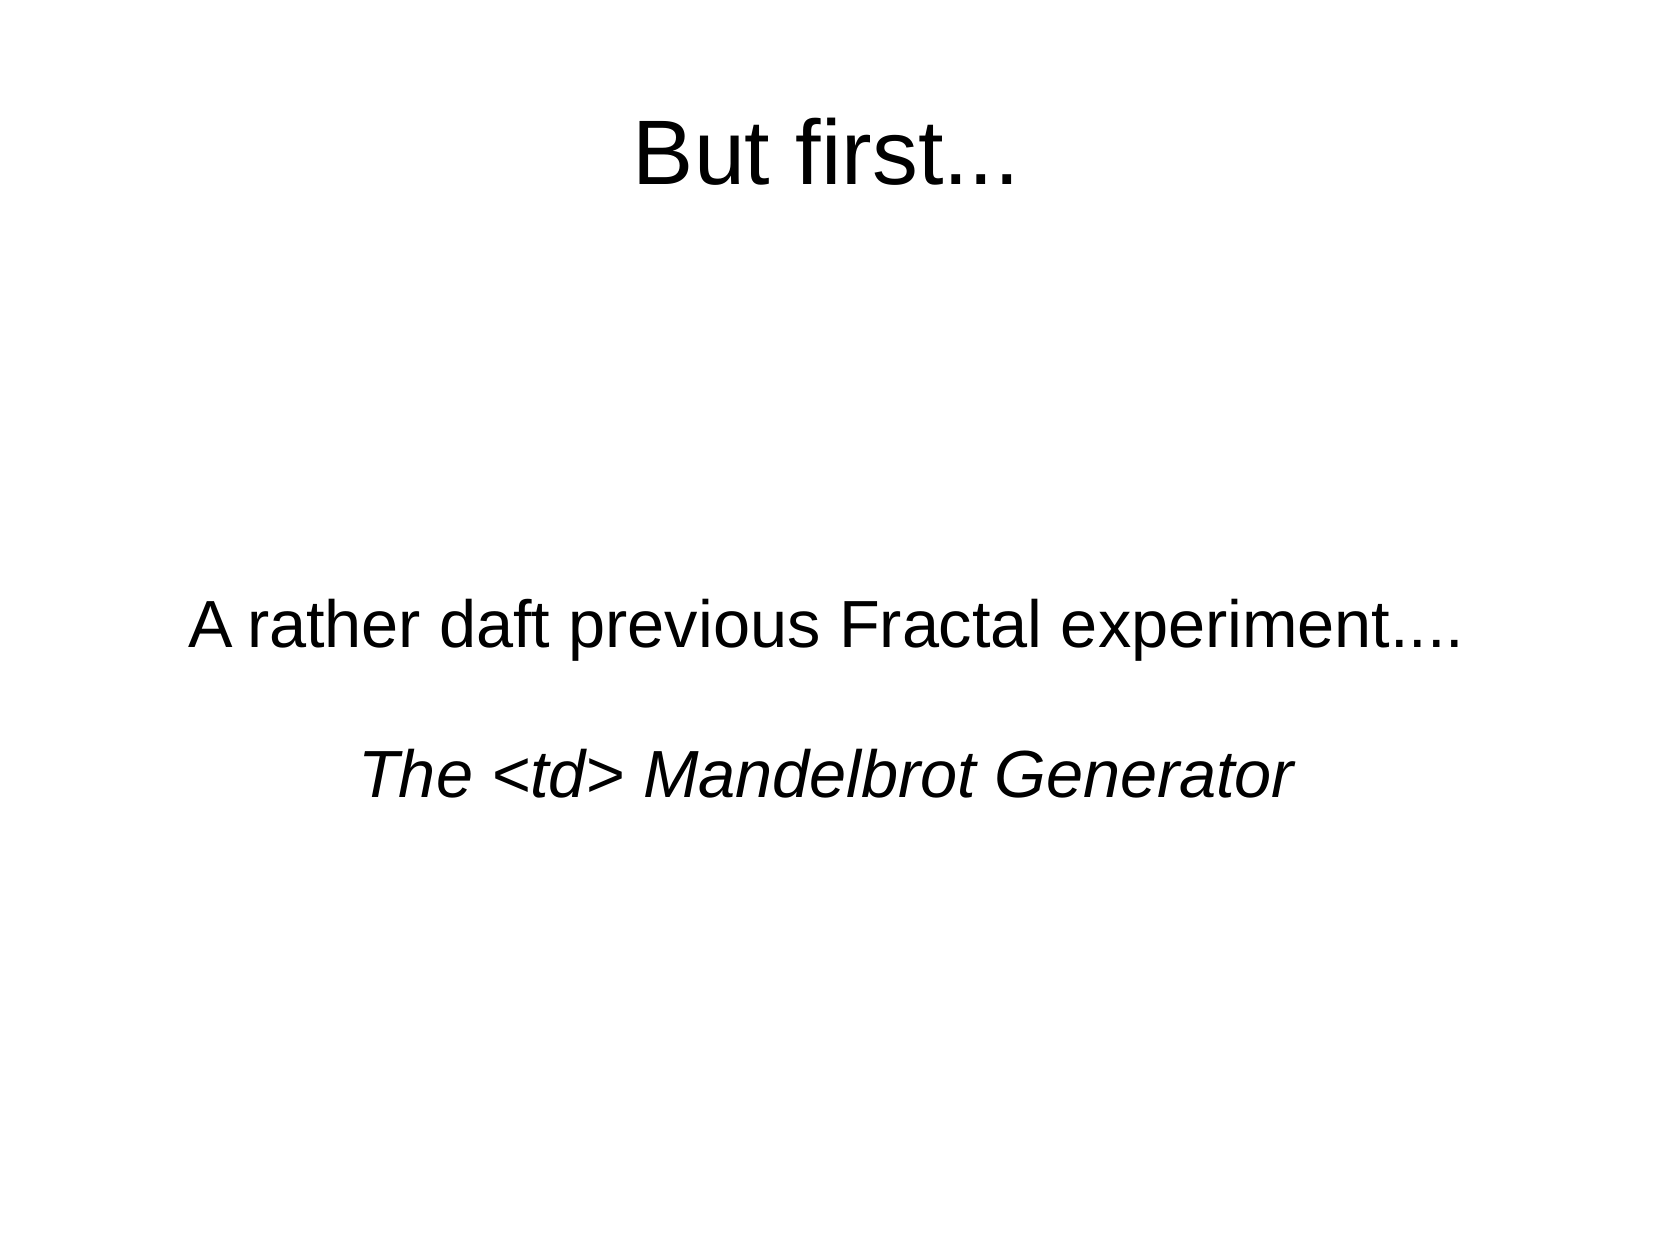

# But first...
A rather daft previous Fractal experiment....
The <td> Mandelbrot Generator